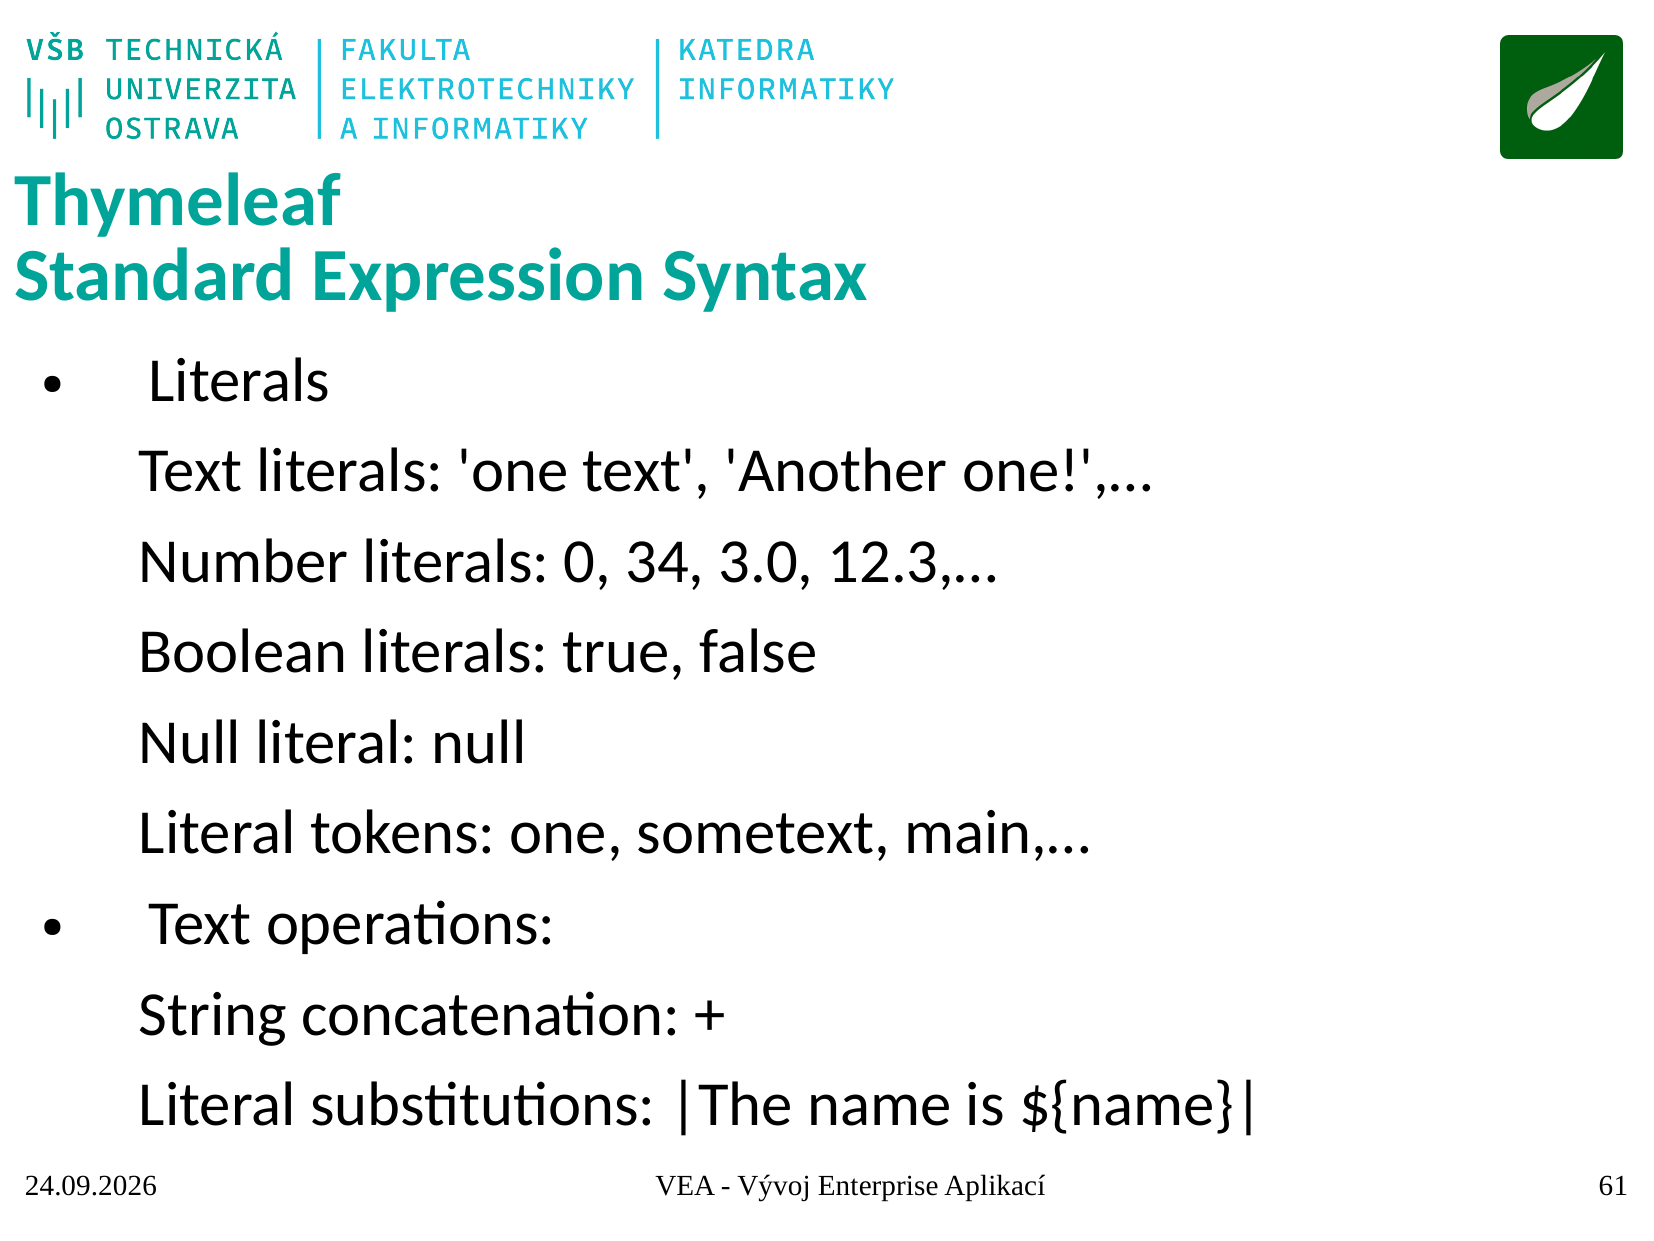

Thymeleaf
Standard Expression Syntax
# Literals
 Text literals: 'one text', 'Another one!',…
 Number literals: 0, 34, 3.0, 12.3,…
 Boolean literals: true, false
 Null literal: null
 Literal tokens: one, sometext, main,…
 Text operations:
 String concatenation: +
 Literal substitutions: |The name is ${name}|
VEA - Vývoj Enterprise Aplikací
61